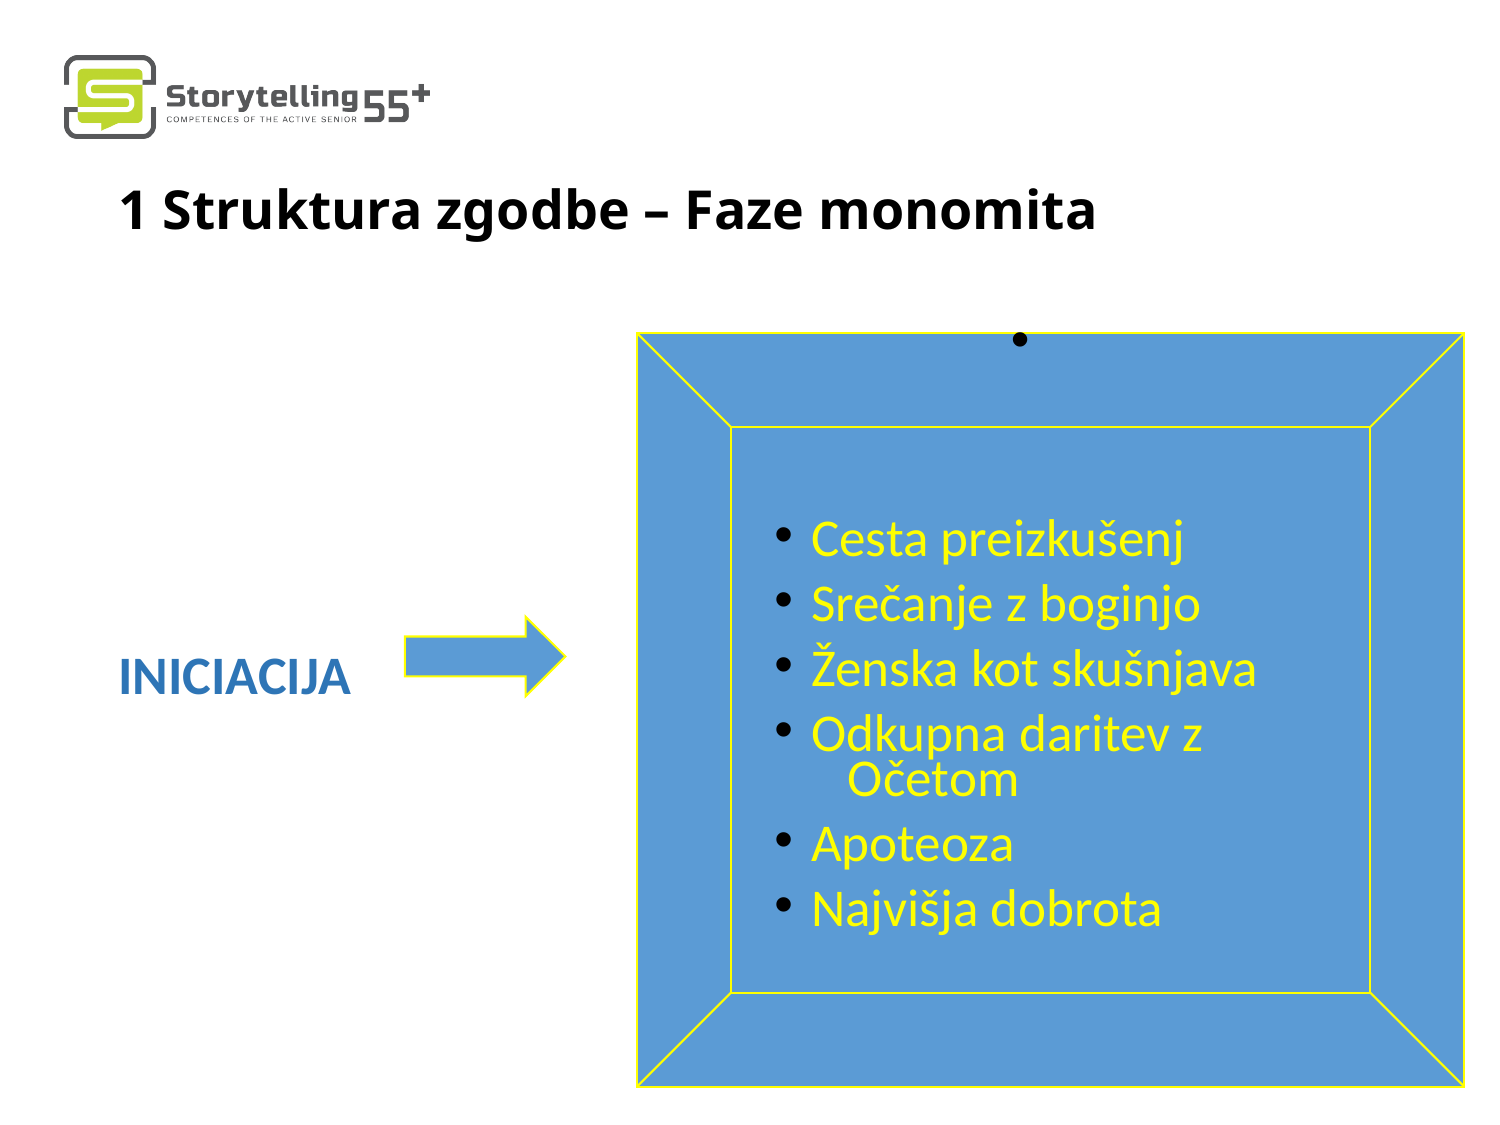

# 1 Struktura zgodbe – Faze monomita
INICIACIJA
Cesta preizkušenj
Srečanje z boginjo
Ženska kot skušnjava
Odkupna daritev z Očetom
Apoteoza
Najvišja dobrota